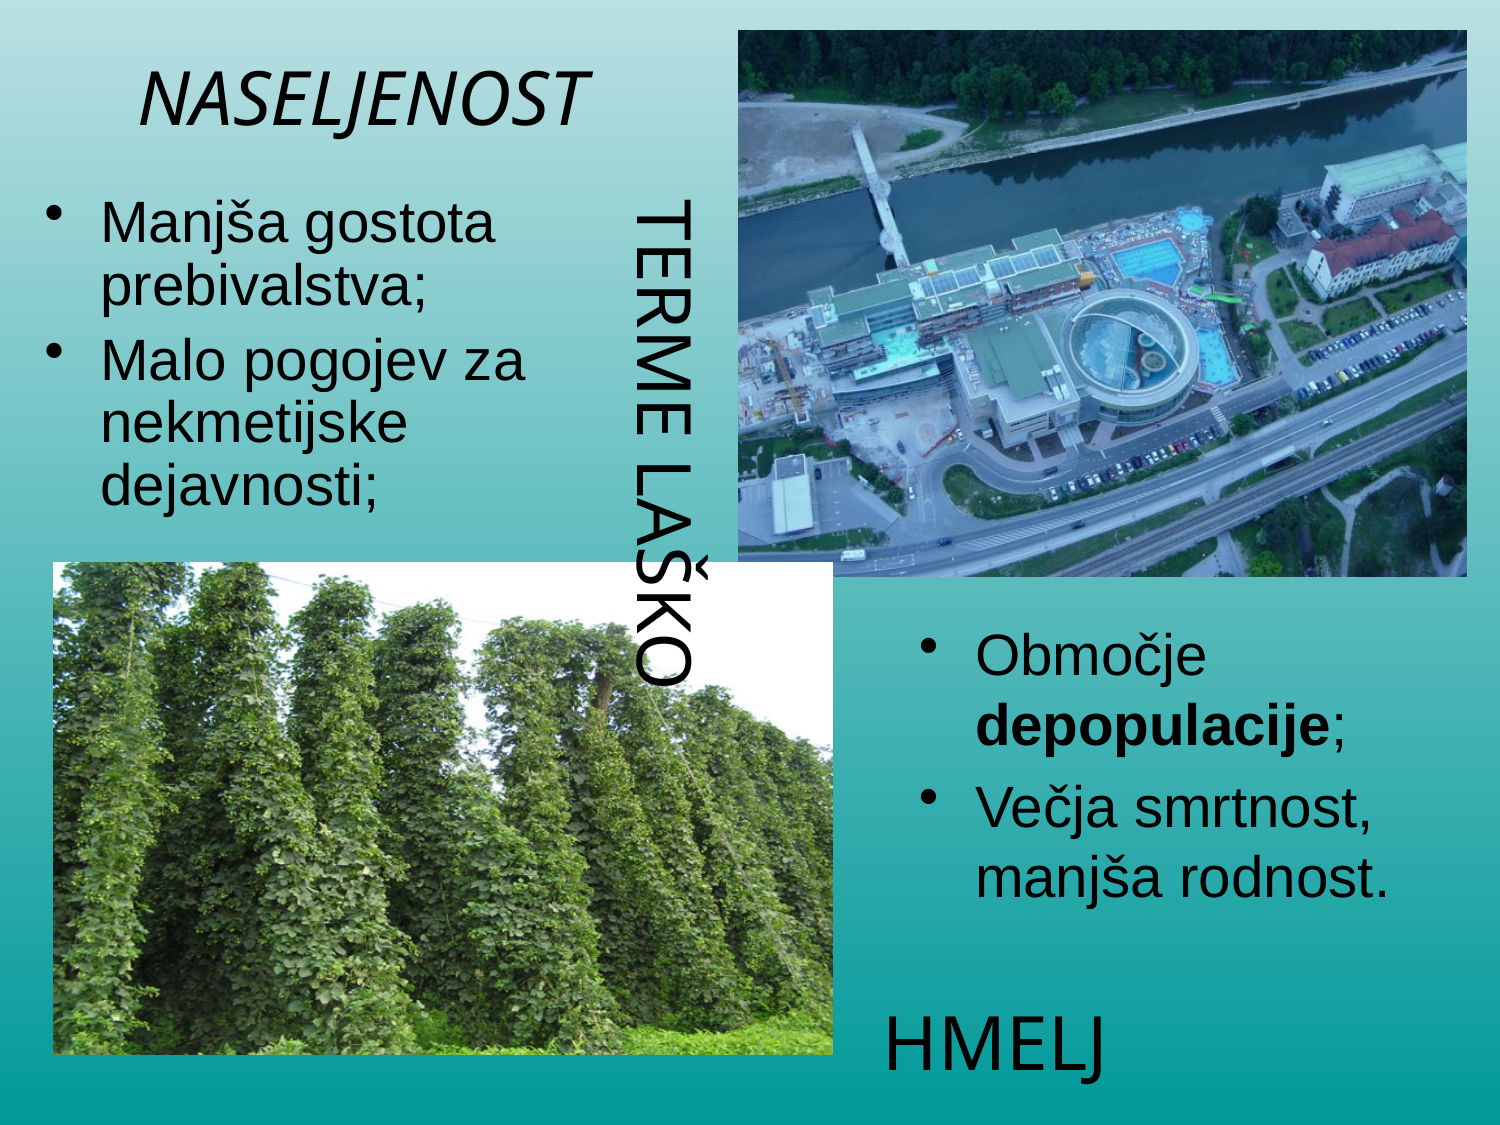

NASELJENOST
# Manjša gostota prebivalstva;
Malo pogojev za nekmetijske dejavnosti;
TERME LAŠKO
Območje depopulacije;
Večja smrtnost, manjša rodnost.
HMELJ